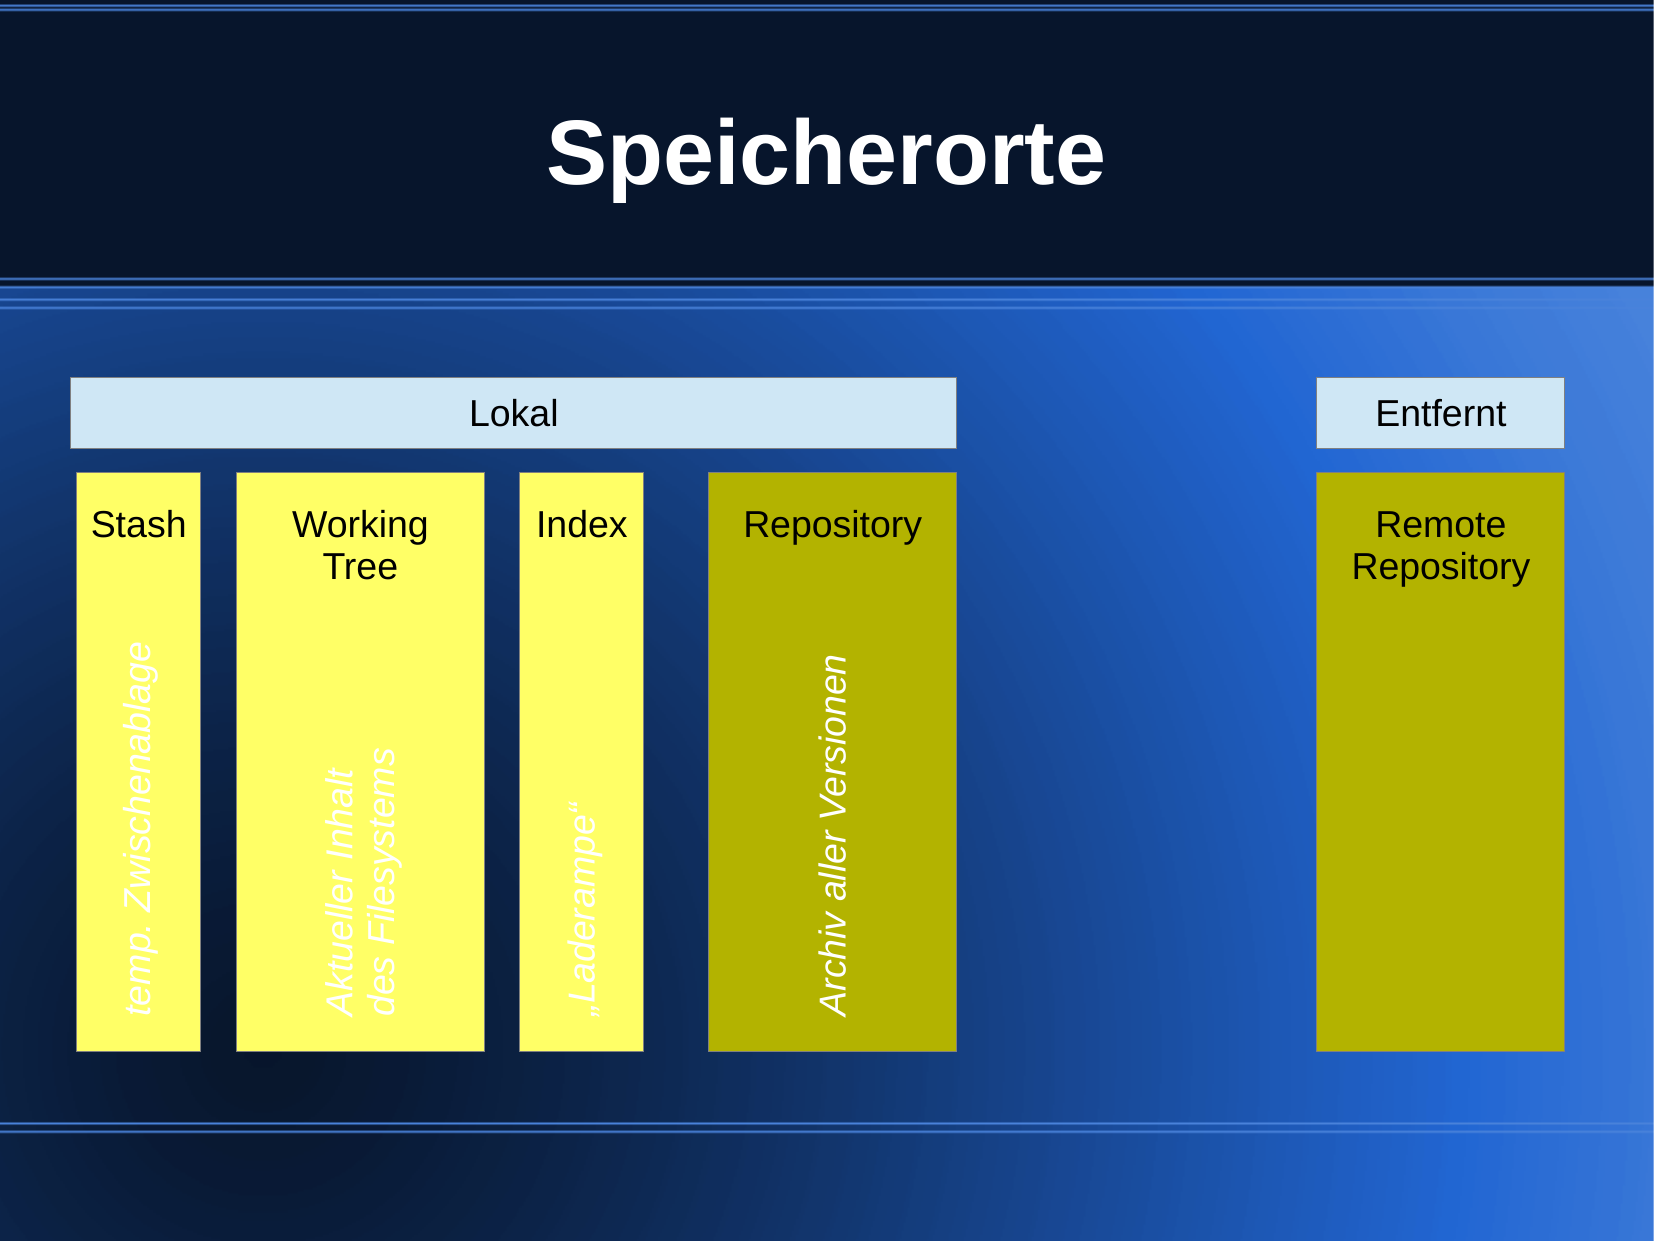

# Speicherorte
Entfernt
Lokal
Stash
Working
Tree
Index
Repository
Remote
Repository
temp. Zwischenablage
Archiv aller Versionen
Aktueller Inhalt
des Filesystems
„Laderampe“